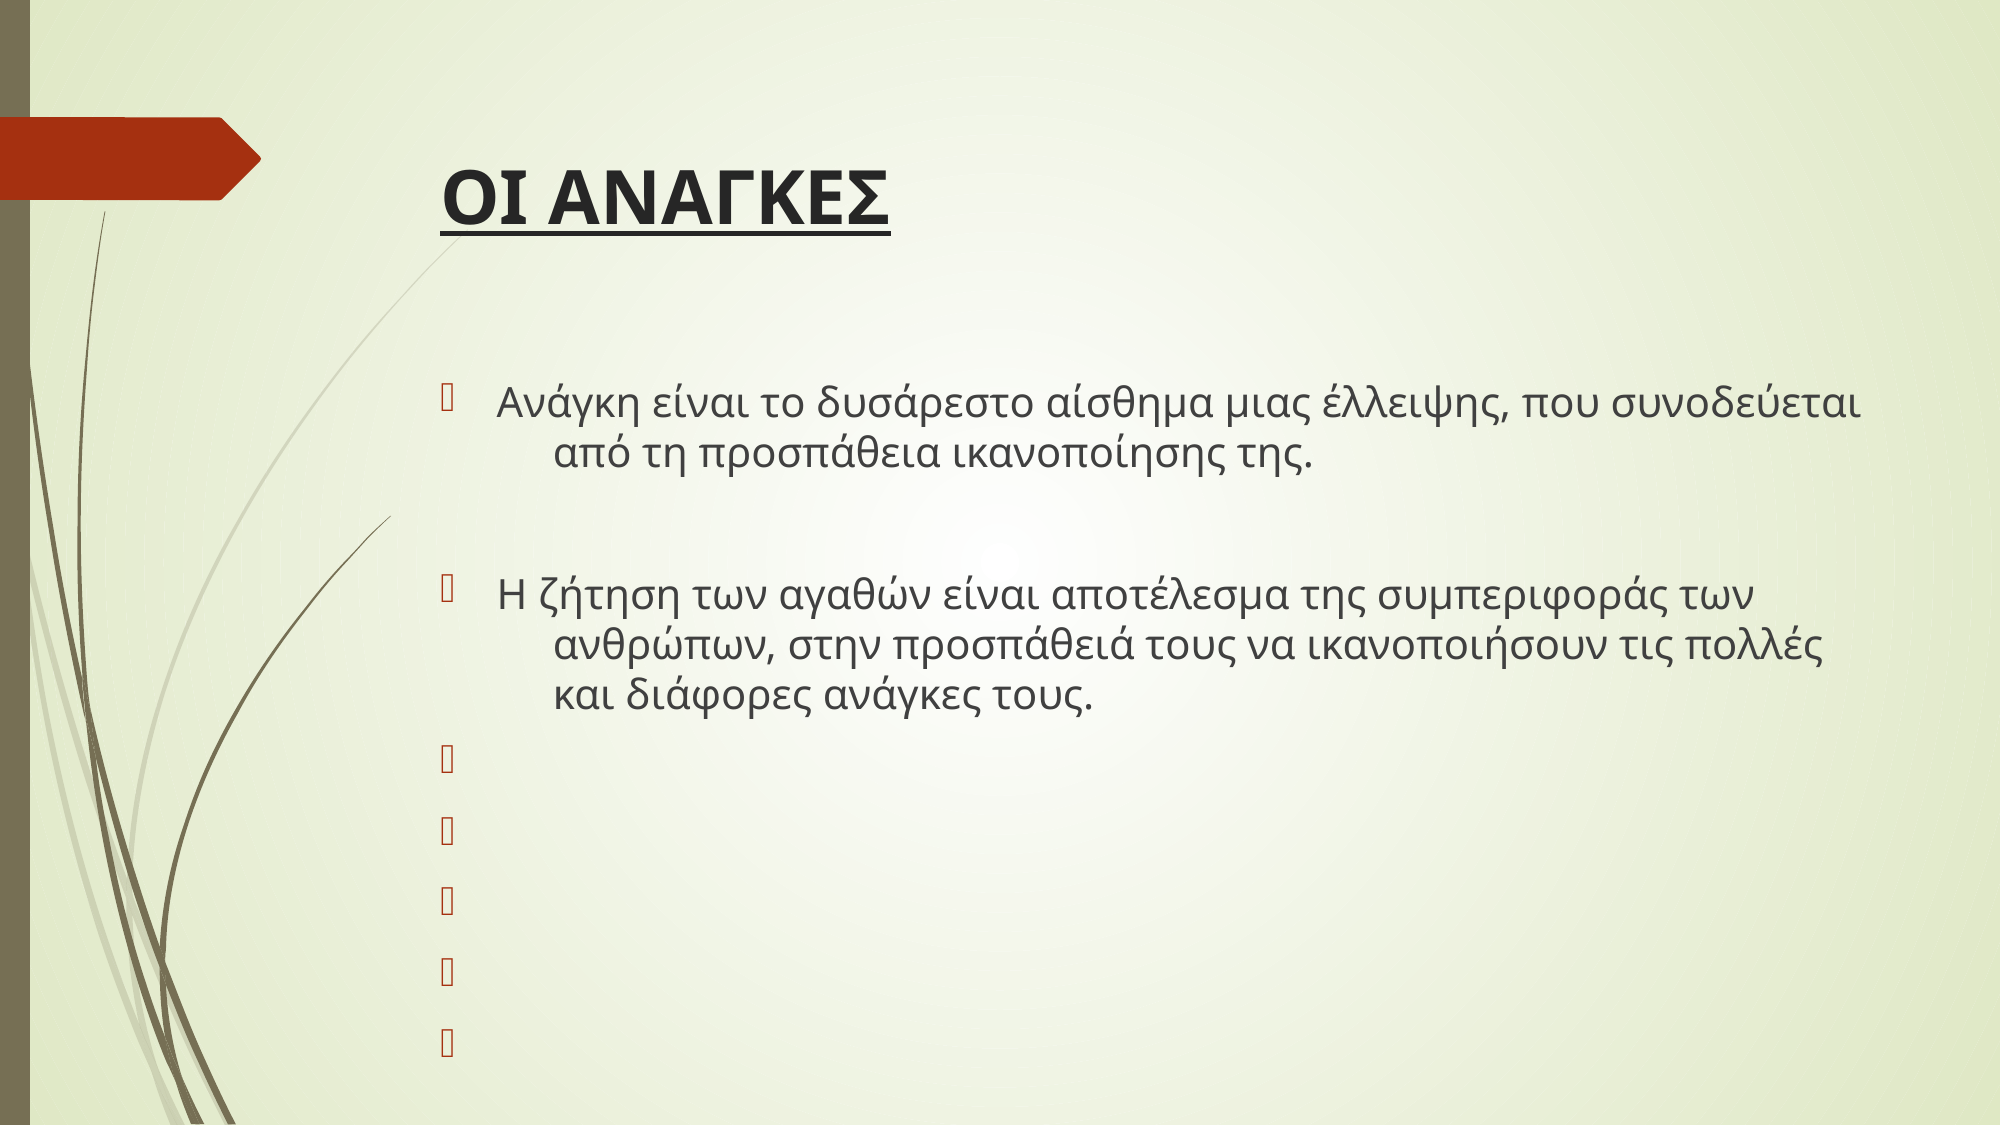

# ΟΙ ΑΝΑΓΚΕΣ
Ανάγκη είναι το δυσάρεστο αίσθημα μιας έλλειψης, που συνοδεύεται από τη προσπάθεια ικανοποίησης της.
Η ζήτηση των αγαθών είναι αποτέλεσμα της συμπεριφοράς των ανθρώπων, στην προσπάθειά τους να ικανοποιήσουν τις πολλές και διάφορες ανάγκες τους.